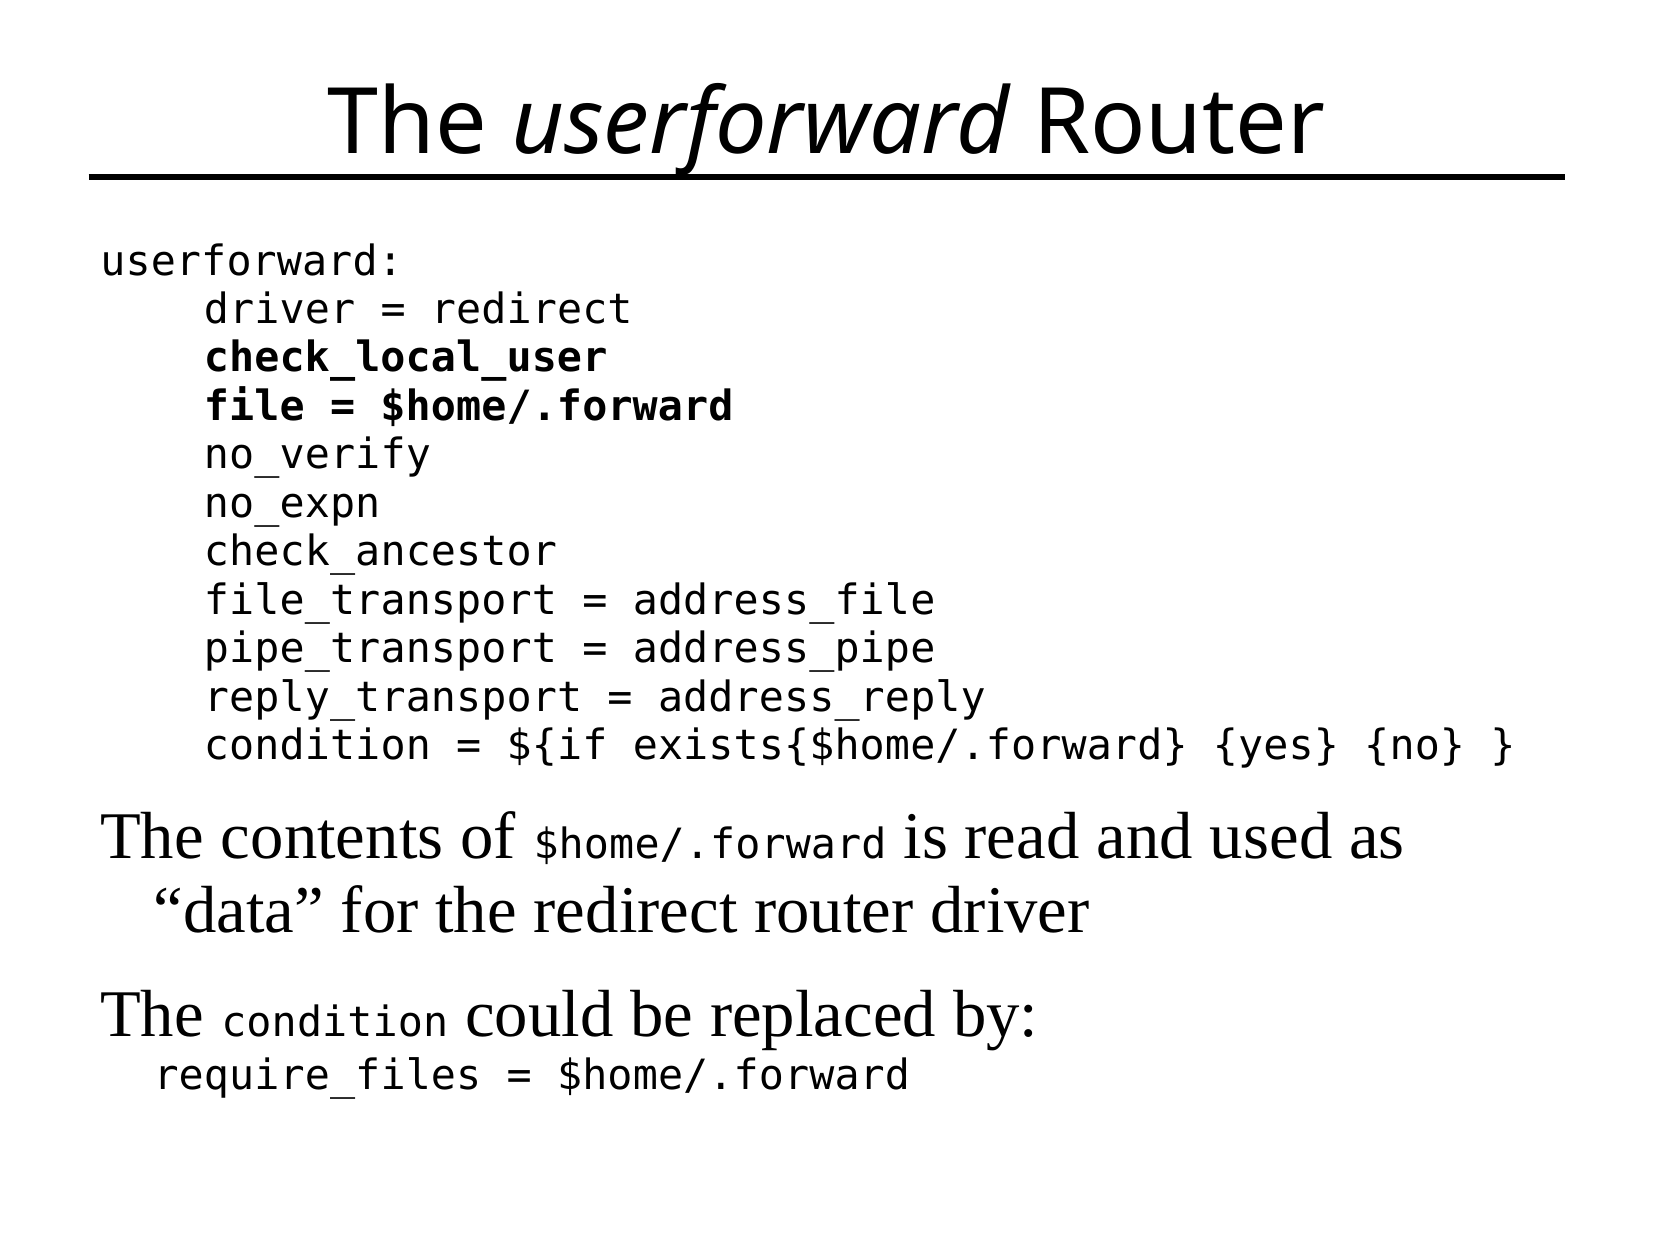

# The userforward Router
userforward:
 driver = redirect
 check_local_user
 file = $home/.forward
 no_verify
 no_expn
 check_ancestor
 file_transport = address_file
 pipe_transport = address_pipe
 reply_transport = address_reply
 condition = ${if exists{$home/.forward} {yes} {no} }
The contents of $home/.forward is read and used as “data” for the redirect router driver
The condition could be replaced by:
require_files = $home/.forward